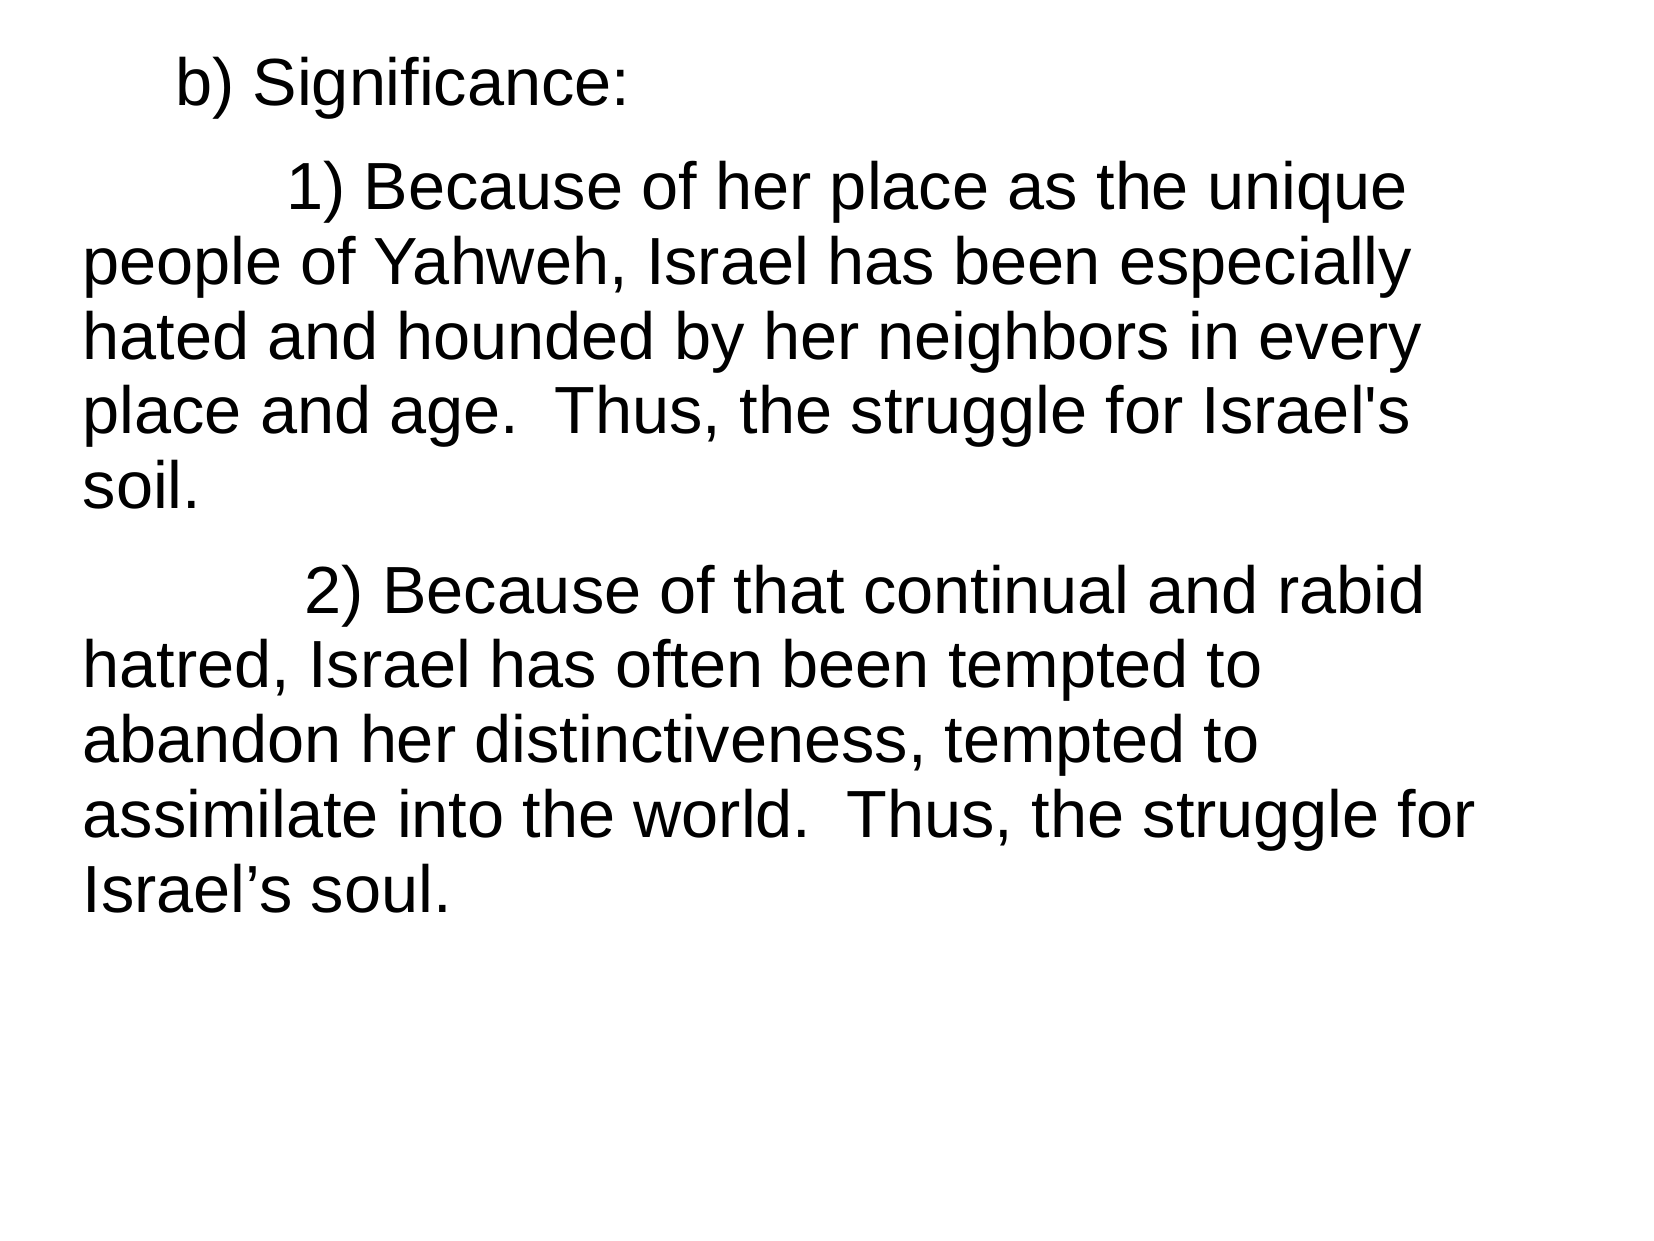

# b) Significance:
 1) Because of her place as the unique people of Yahweh, Israel has been especially hated and hounded by her neighbors in every place and age. Thus, the struggle for Israel's soil.
 2) Because of that continual and rabid hatred, Israel has often been tempted to abandon her distinctiveness, tempted to assimilate into the world. Thus, the struggle for Israel’s soul.